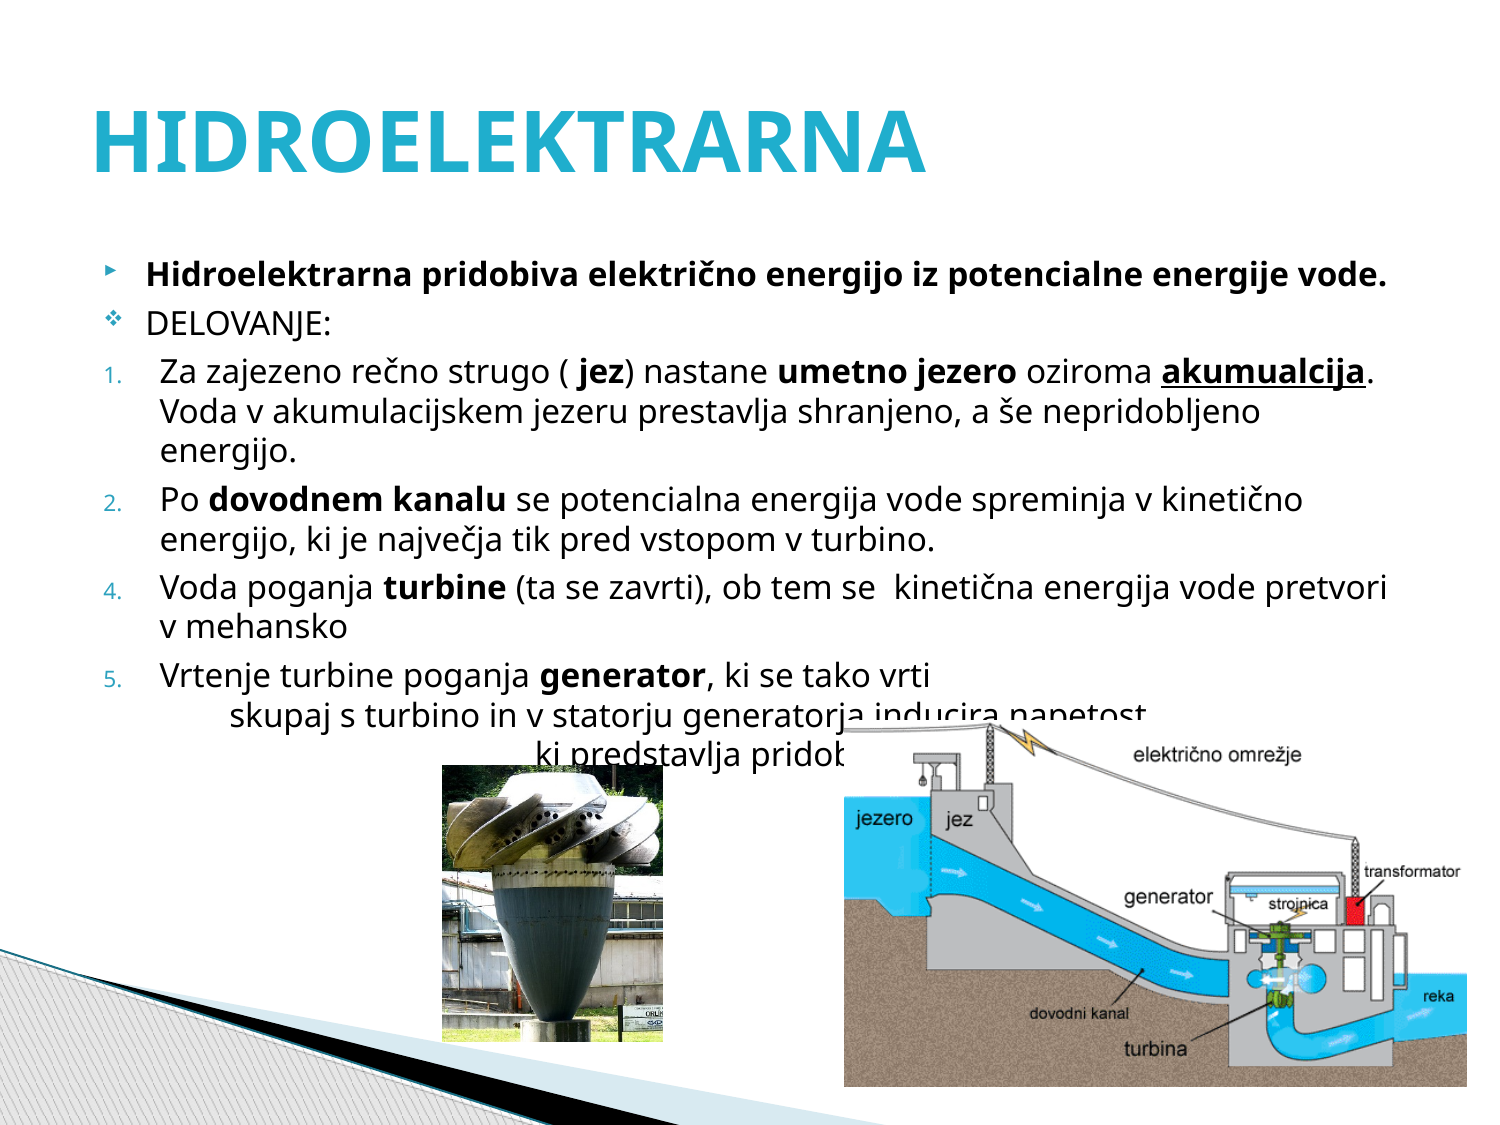

HIDROELEKTRARNA
# Hidroelektrarna pridobiva električno energijo iz potencialne energije vode.
DELOVANJE:
Za zajezeno rečno strugo ( jez) nastane umetno jezero oziroma akumualcija. Voda v akumulacijskem jezeru prestavlja shranjeno, a še nepridobljeno energijo.
Po dovodnem kanalu se potencialna energija vode spreminja v kinetično energijo, ki je največja tik pred vstopom v turbino.
Voda poganja turbine (ta se zavrti), ob tem se kinetična energija vode pretvori v mehansko
Vrtenje turbine poganja generator, ki se tako vrti skupaj s turbino in v statorju generatorja inducira napetost, ki predstavlja pridobljeno električno energijo.